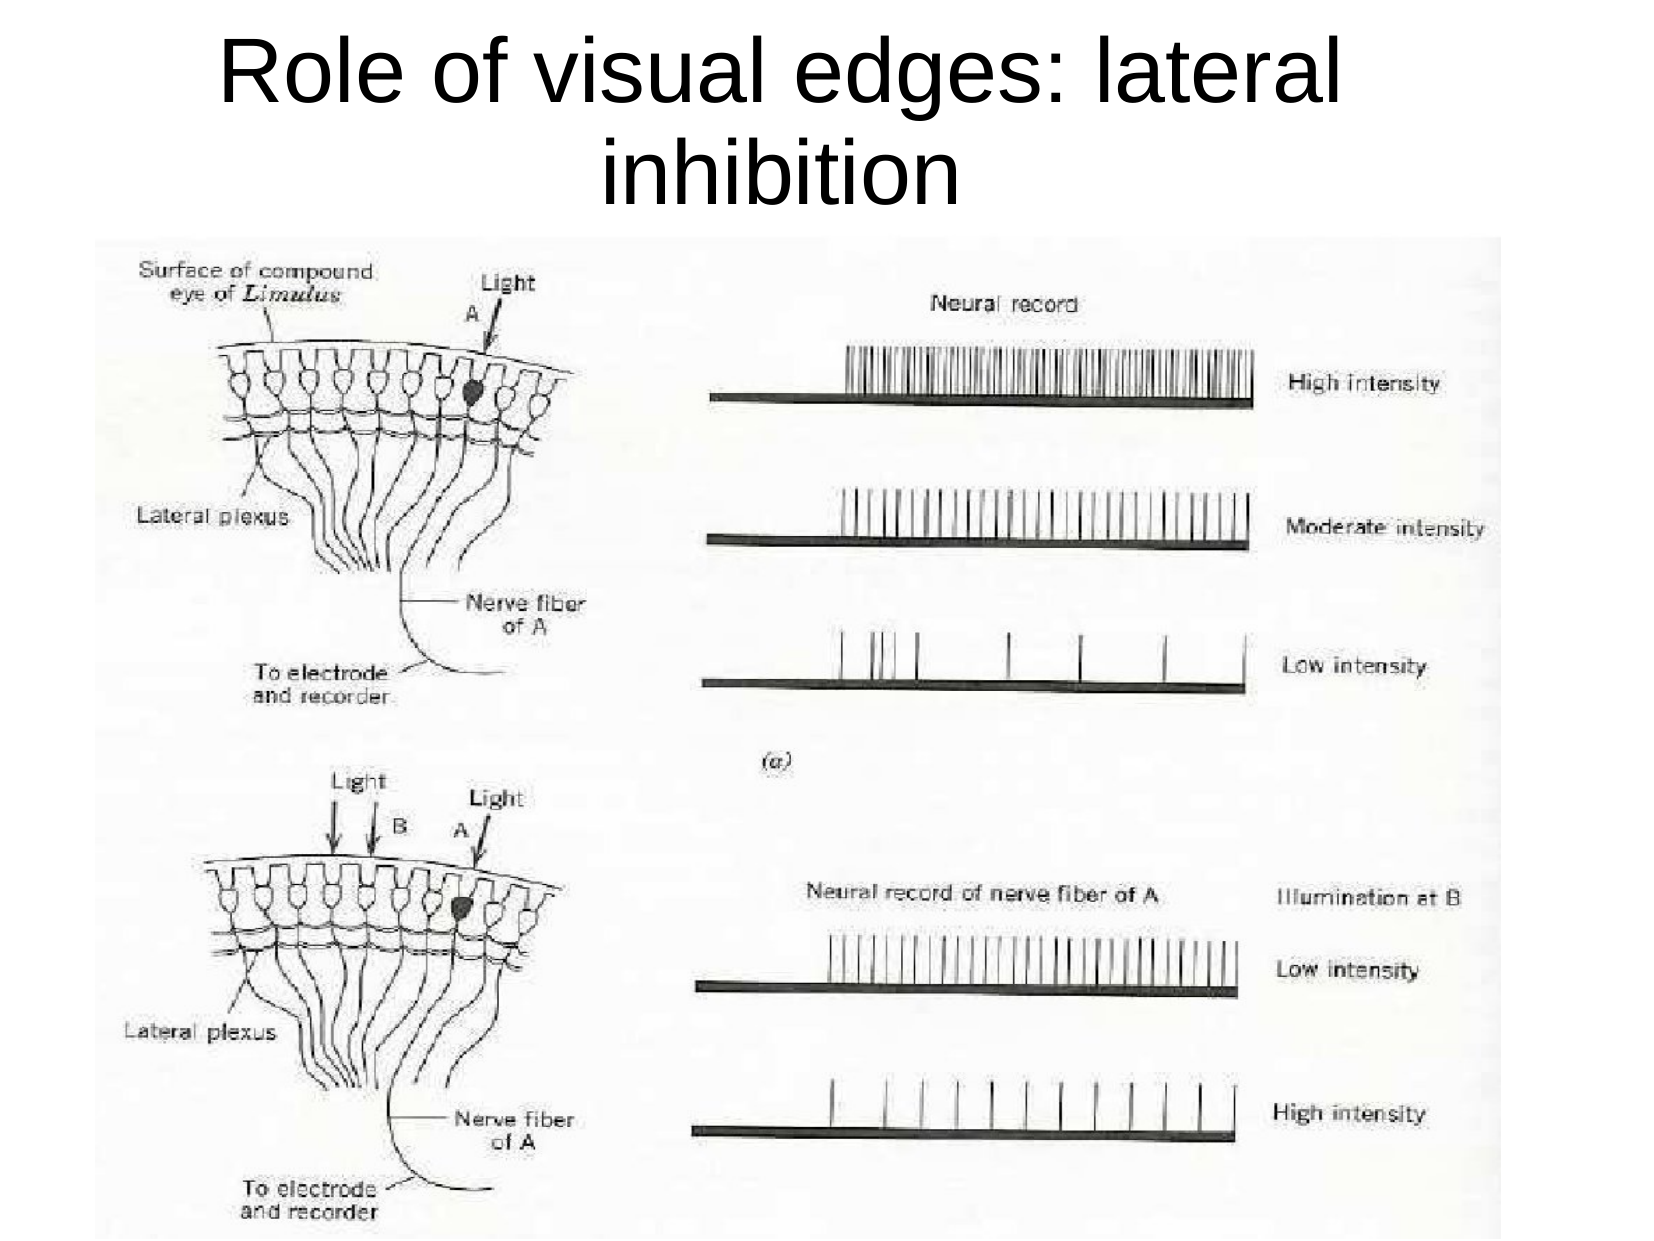

# Role of visual edges: lateral inhibition